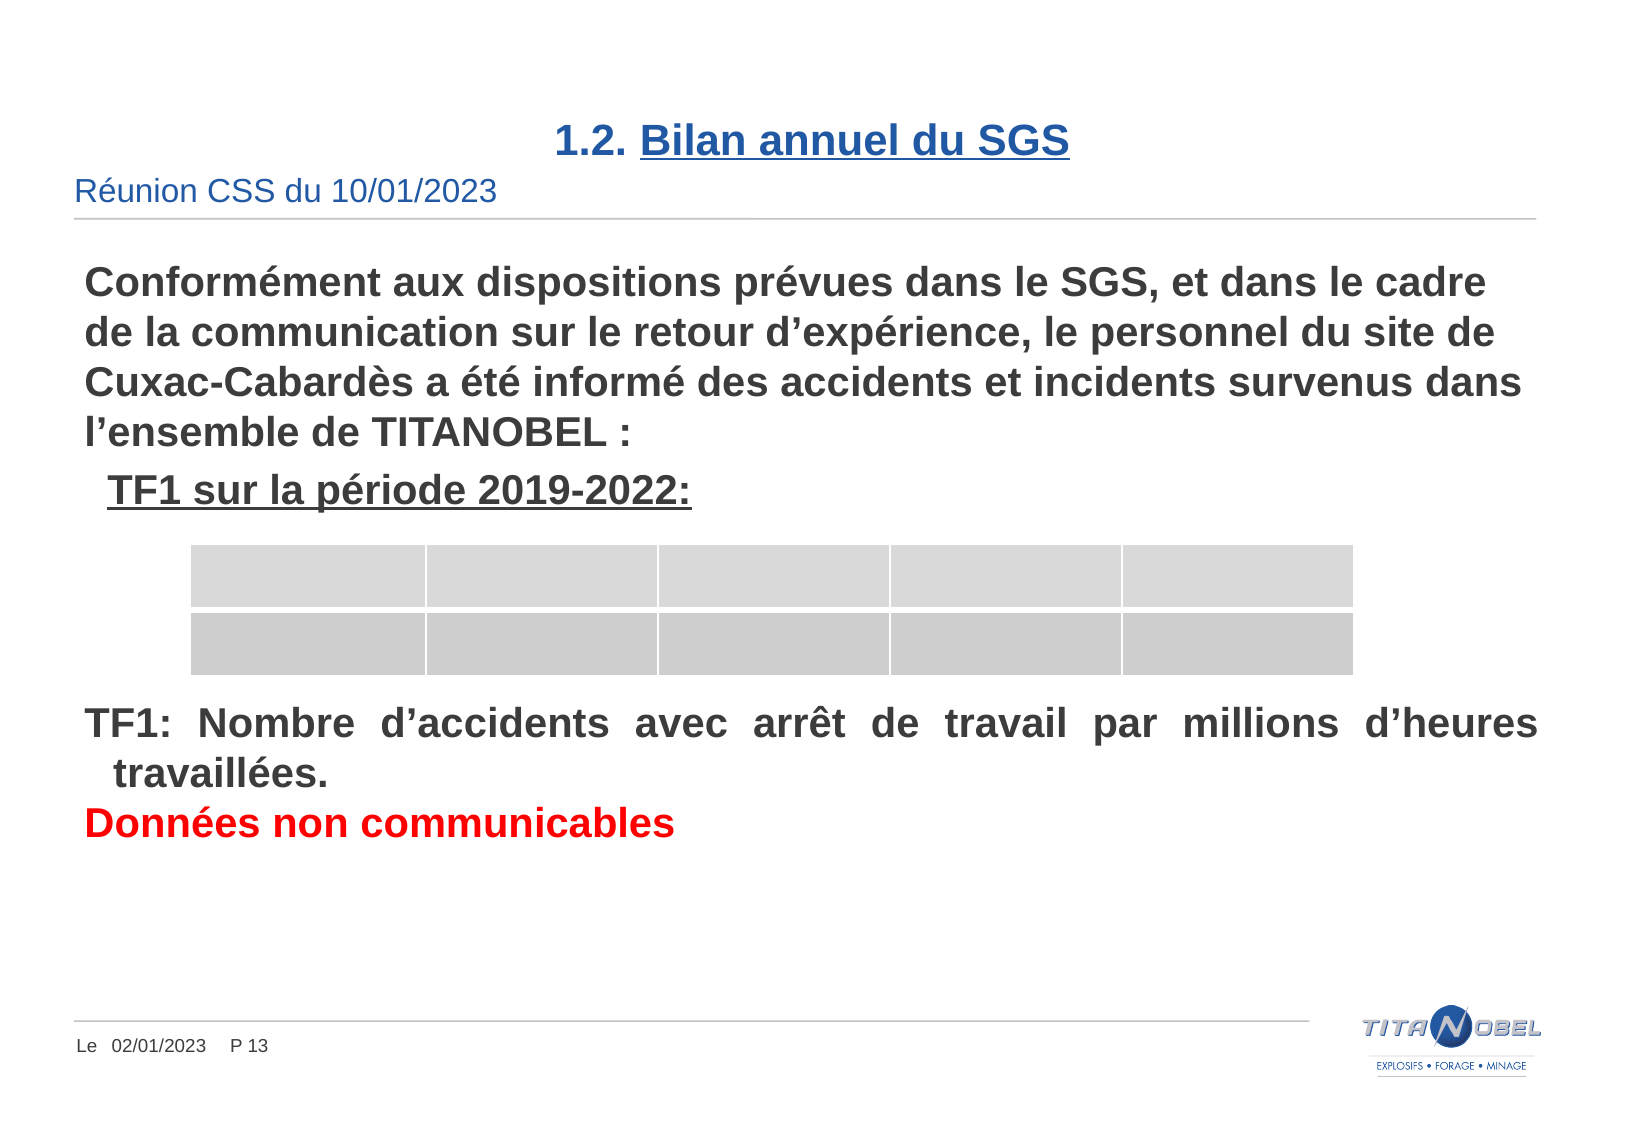

# 1.2. Bilan annuel du SGS
Réunion CSS du 10/01/2023
Conformément aux dispositions prévues dans le SGS, et dans le cadre de la communication sur le retour d’expérience, le personnel du site de Cuxac-Cabardès a été informé des accidents et incidents survenus dans l’ensemble de TITANOBEL :
 TF1 sur la période 2019-2022:
TF1: Nombre d’accidents avec arrêt de travail par millions d’heures travaillées.
Données non communicables
| | | | | |
| --- | --- | --- | --- | --- |
| | | | | |
02/01/2023